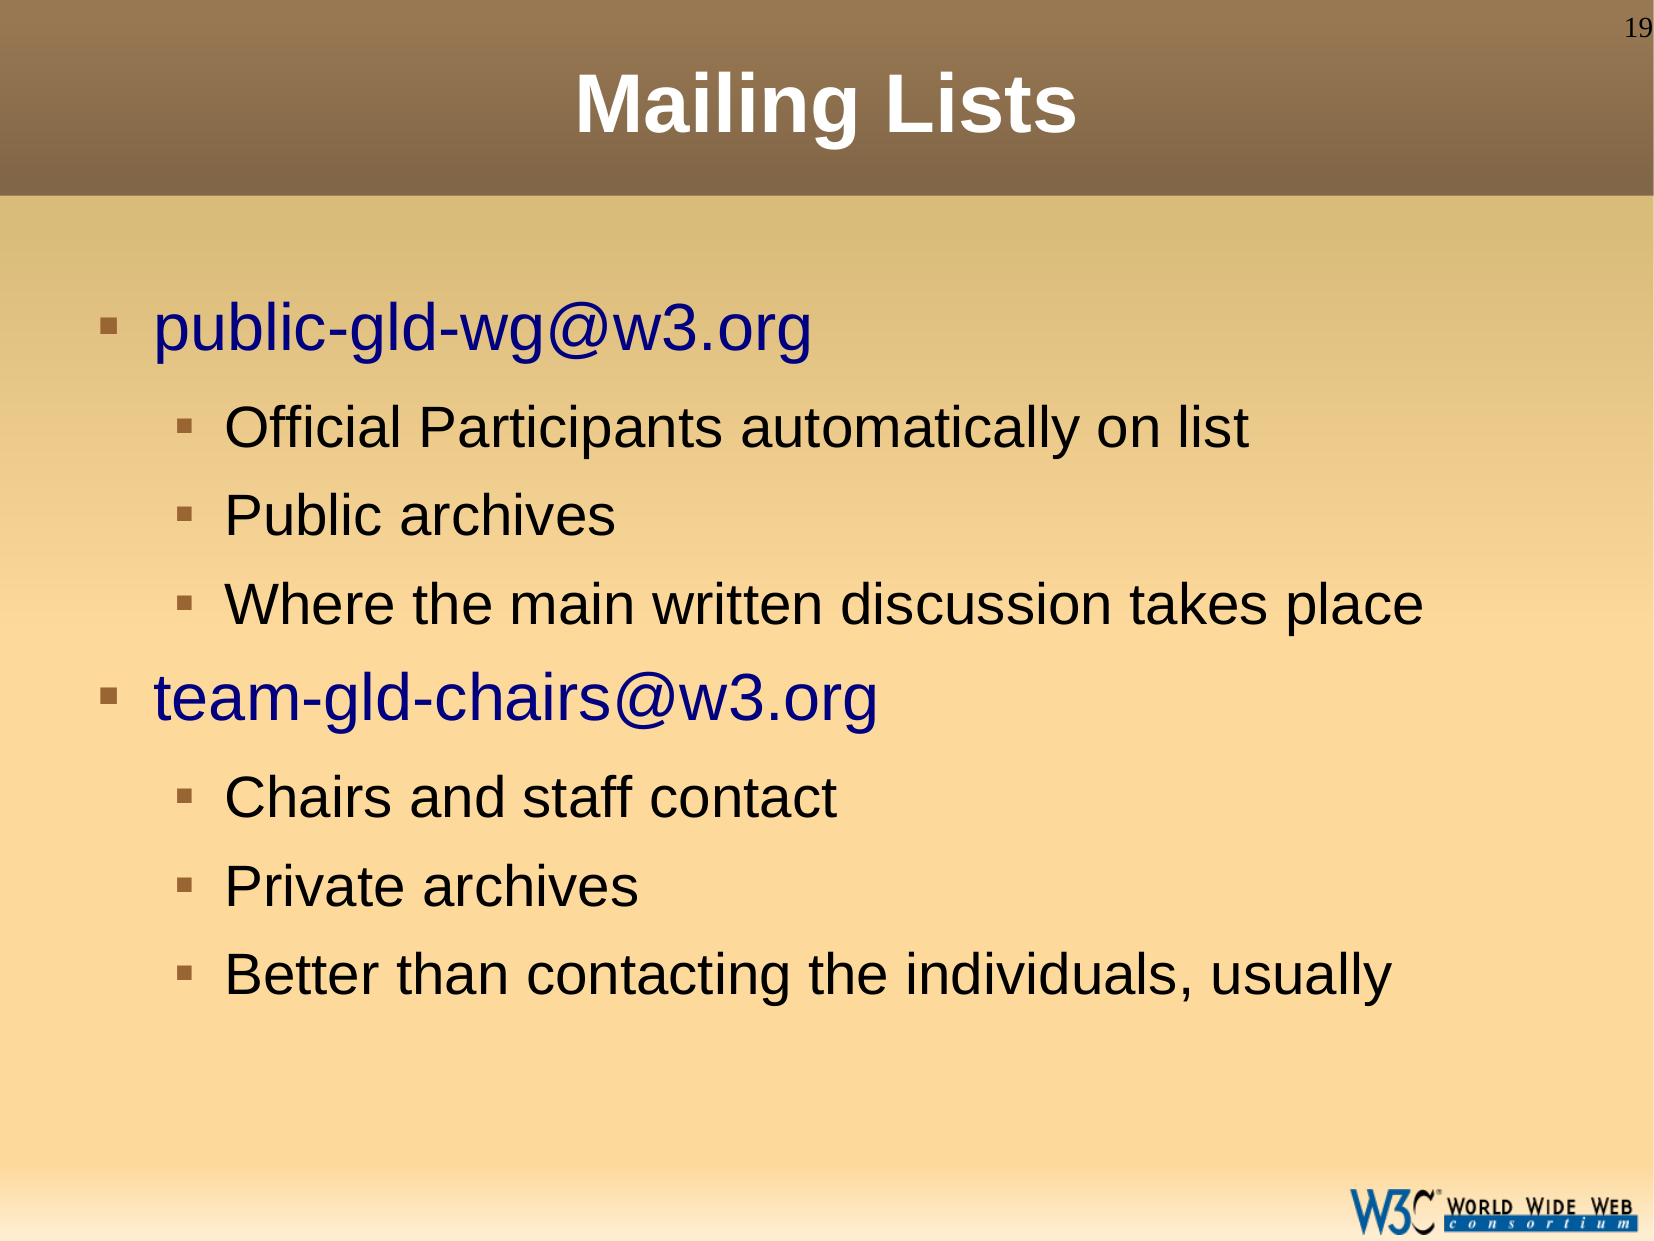

# Mailing Lists
19
public-gld-wg@w3.org
Official Participants automatically on list
Public archives
Where the main written discussion takes place
team-gld-chairs@w3.org
Chairs and staff contact
Private archives
Better than contacting the individuals, usually